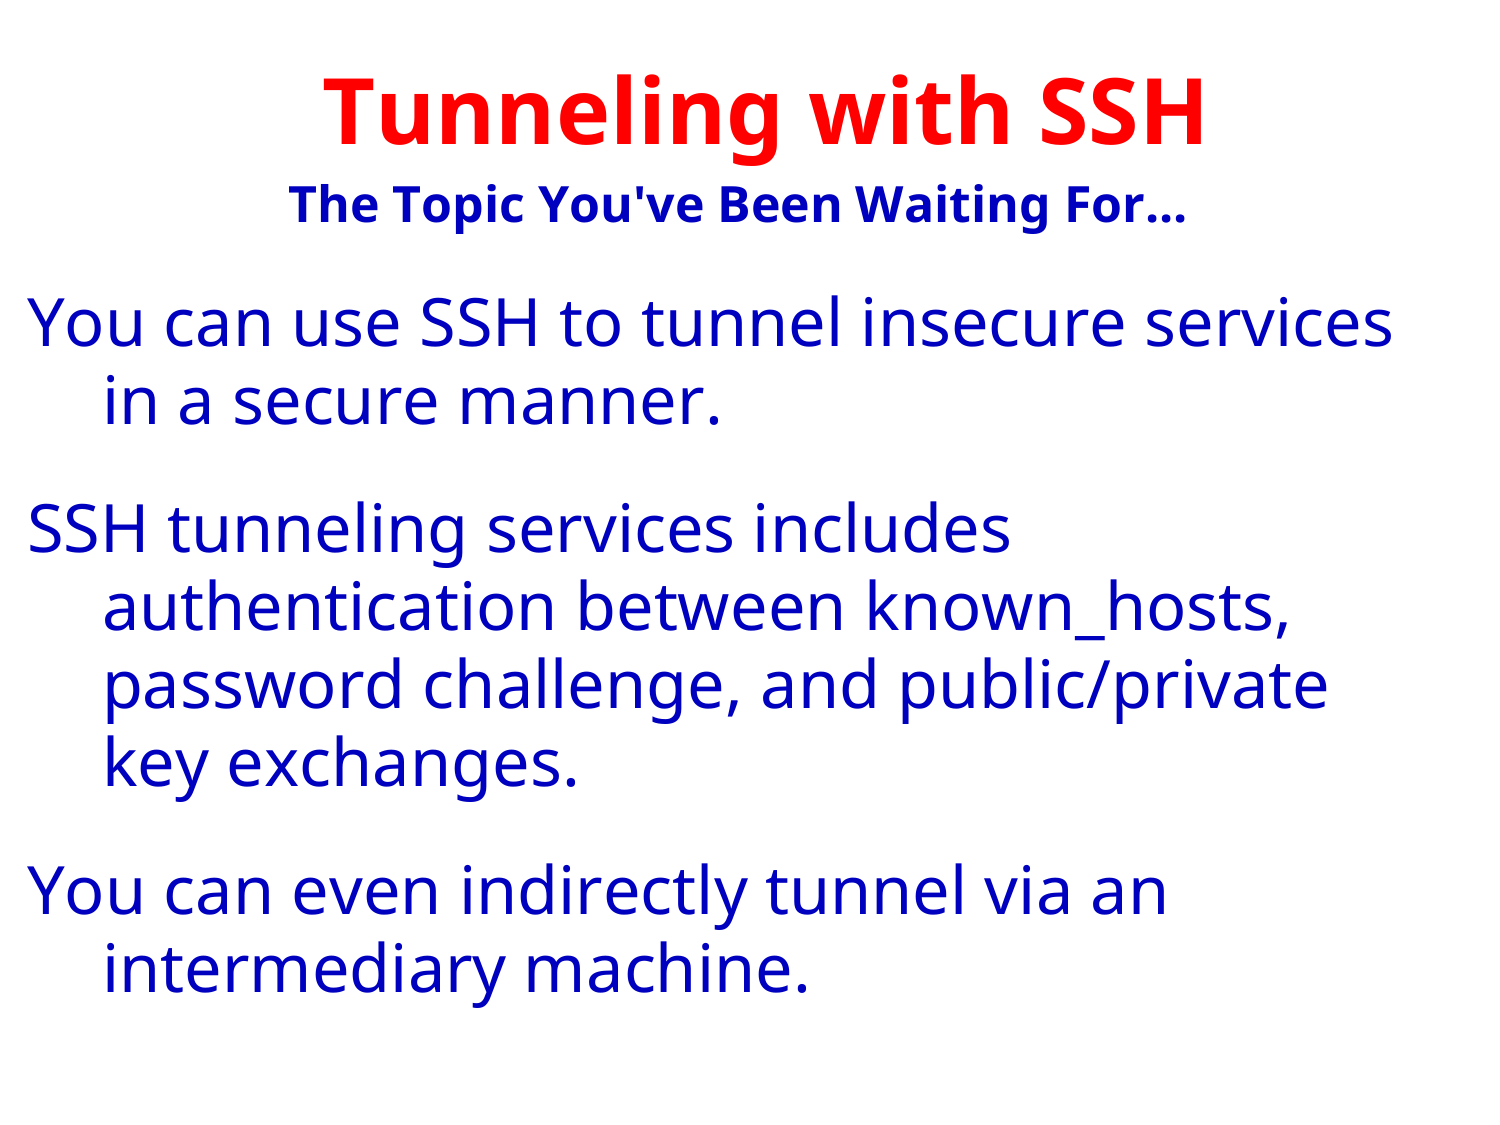

Tunneling with SSH
# The Topic You've Been Waiting For...
You can use SSH to tunnel insecure services in a secure manner.
SSH tunneling services includes authentication between known_hosts, password challenge, and public/private key exchanges.
You can even indirectly tunnel via an intermediary machine.